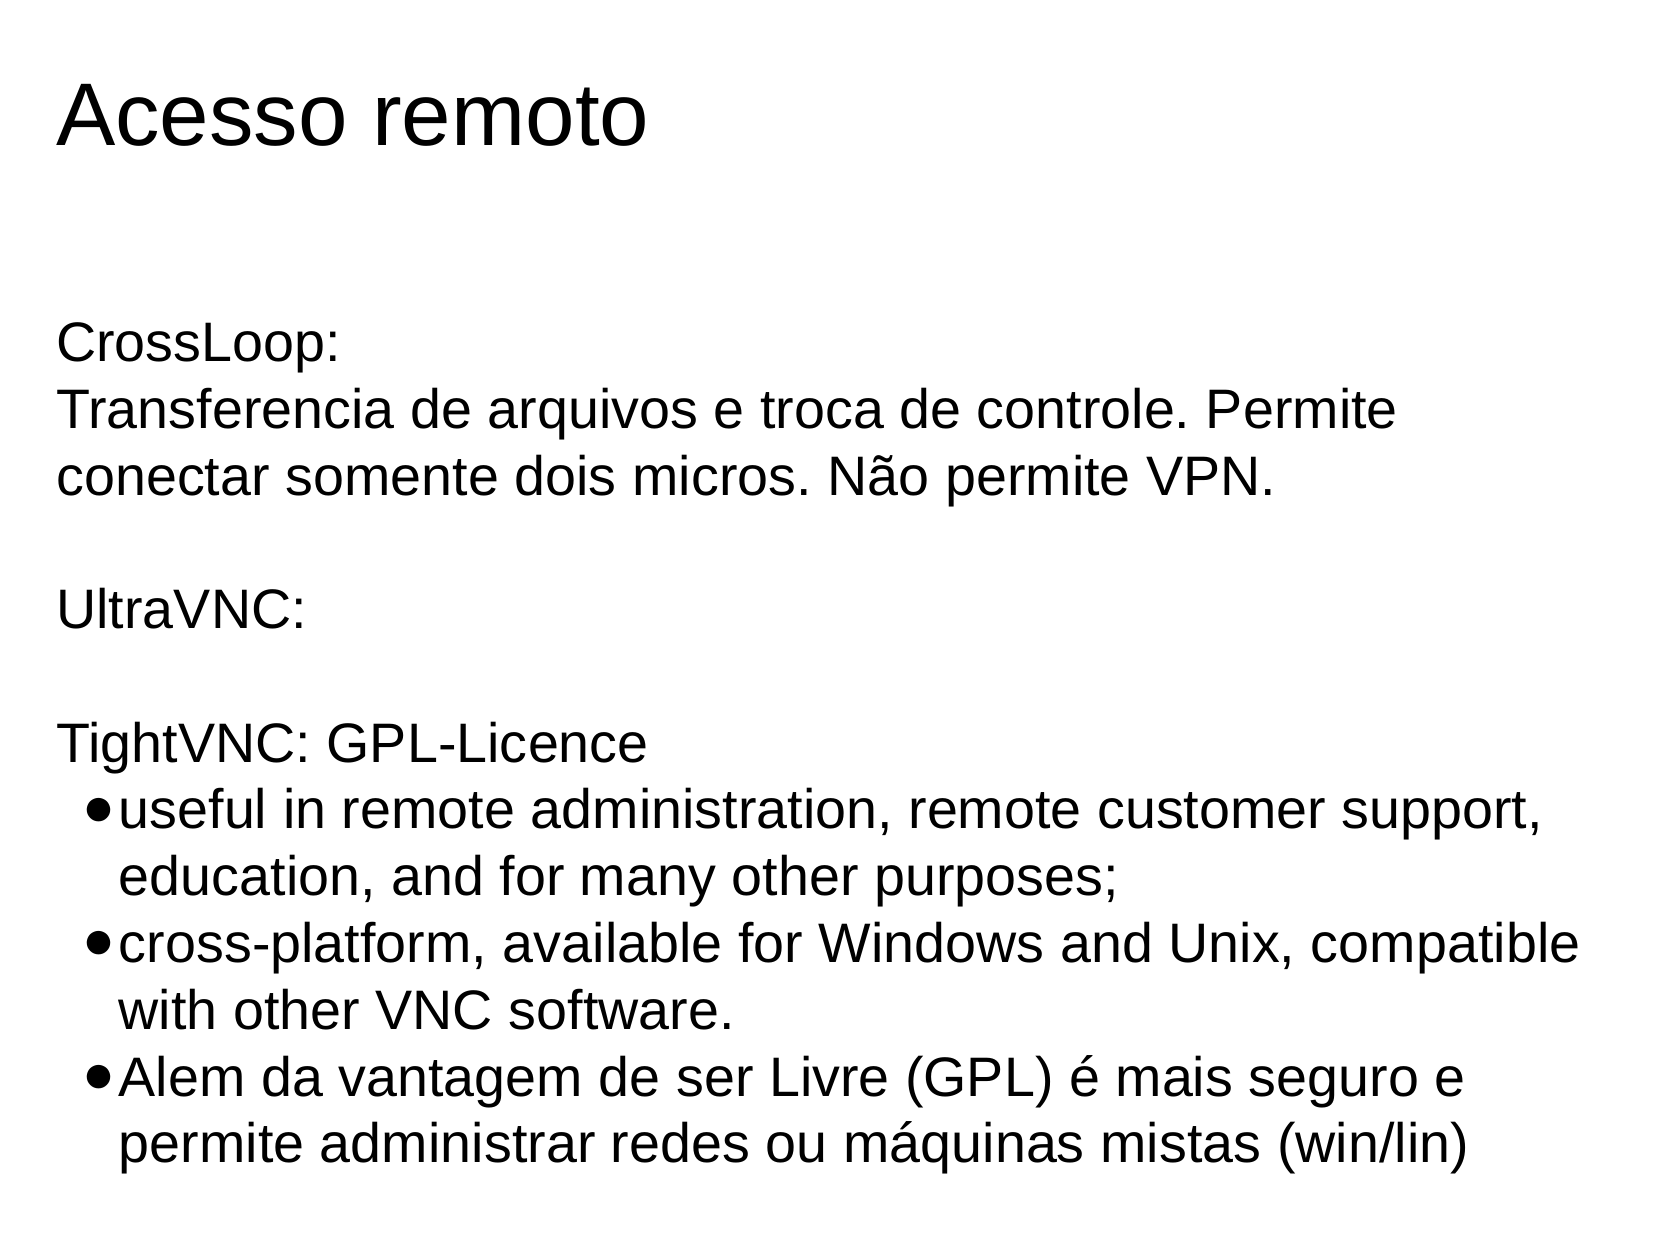

# Acesso remoto
CrossLoop:
Transferencia de arquivos e troca de controle. Permite conectar somente dois micros. Não permite VPN.
UltraVNC:
TightVNC: GPL-Licence
useful in remote administration, remote customer support, education, and for many other purposes;
cross-platform, available for Windows and Unix, compatible with other VNC software.
Alem da vantagem de ser Livre (GPL) é mais seguro e permite administrar redes ou máquinas mistas (win/lin)